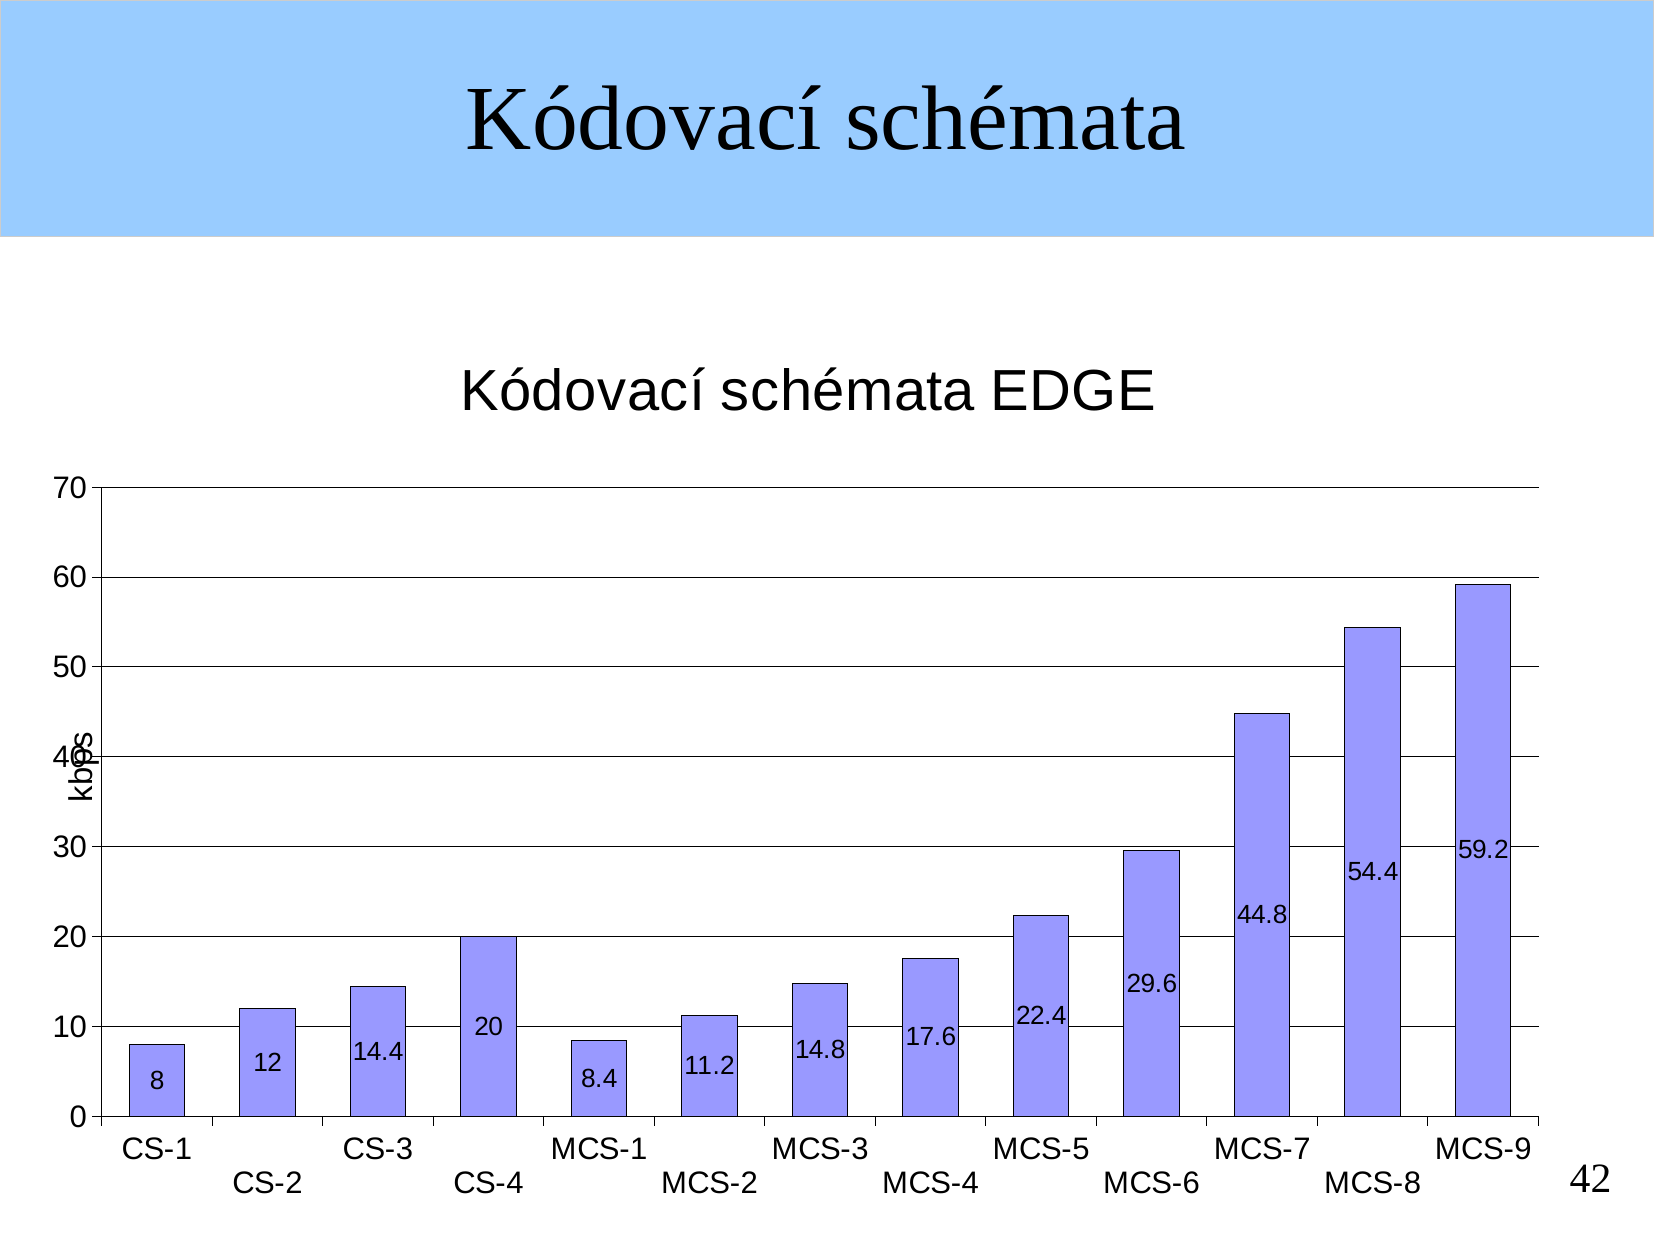

# Kódovací schémata
### Chart: Kódovací schémata EDGE
| Category | kbps |
|---|---|
| CS-1 | 8.0 |
| CS-2 | 12.0 |
| CS-3 | 14.4 |
| CS-4 | 20.0 |
| MCS-1 | 8.4 |
| MCS-2 | 11.2 |
| MCS-3 | 14.8 |
| MCS-4 | 17.6 |
| MCS-5 | 22.4 |
| MCS-6 | 29.6 |
| MCS-7 | 44.8 |
| MCS-8 | 54.4 |
| MCS-9 | 59.2 |